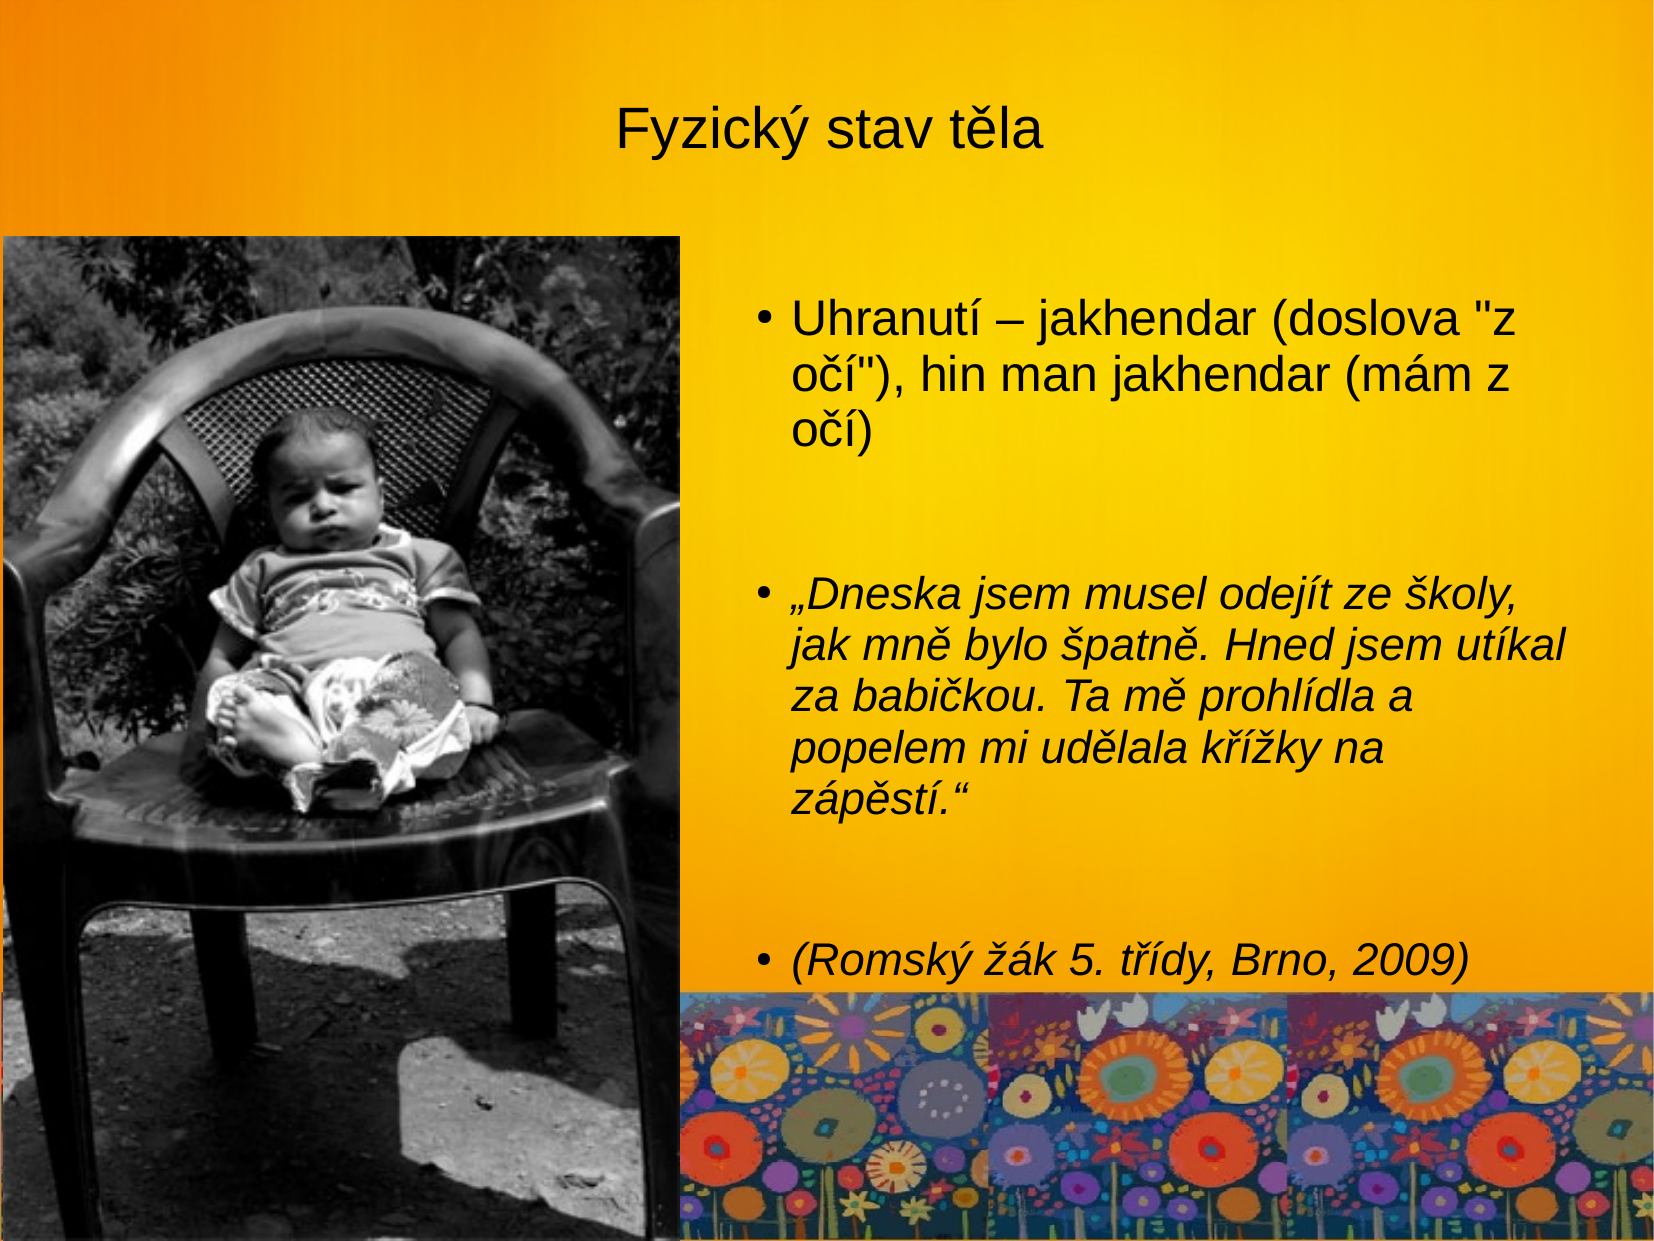

Fyzický stav těla
# Uhranutí – jakhendar (doslova "z očí"), hin man jakhendar (mám z očí)
„Dneska jsem musel odejít ze školy, jak mně bylo špatně. Hned jsem utíkal za babičkou. Ta mě prohlídla a popelem mi udělala křížky na zápěstí.“
(Romský žák 5. třídy, Brno, 2009)